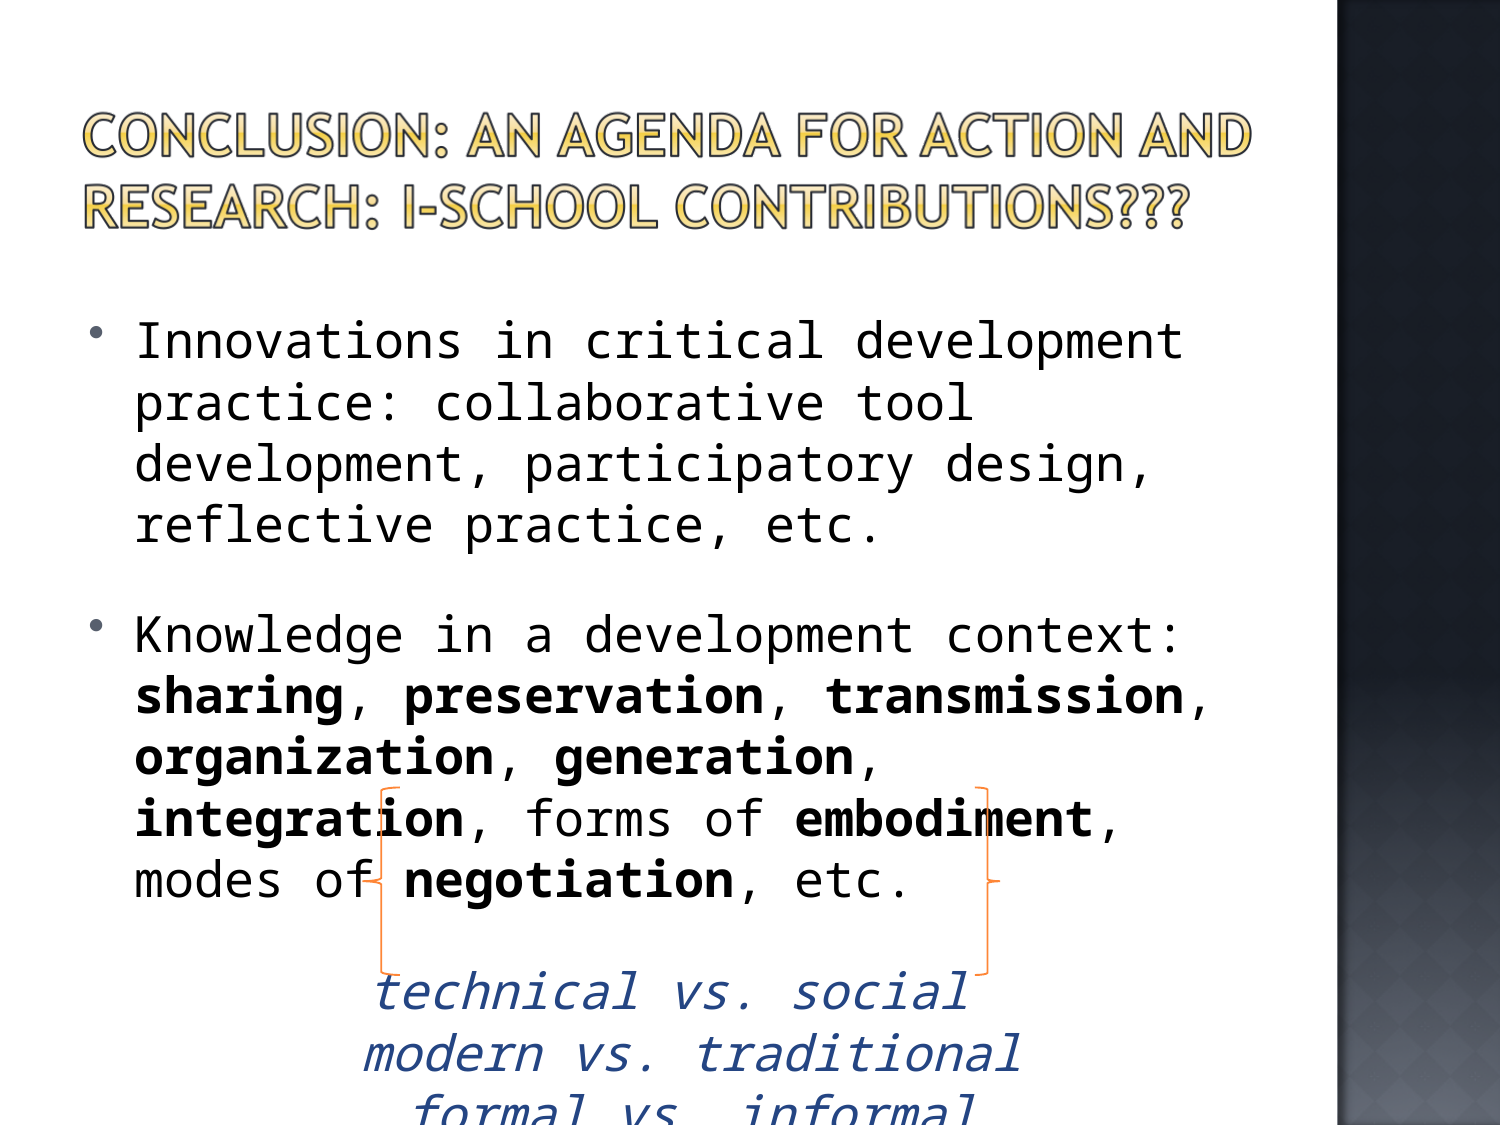

# Innovations in critical development practice: collaborative tool development, participatory design, reflective practice, etc.
Knowledge in a development context: sharing, preservation, transmission, organization, generation, integration, forms of embodiment, modes of negotiation, etc.
technical vs. social
modern vs. traditional
formal vs. informal
material vs. immaterial